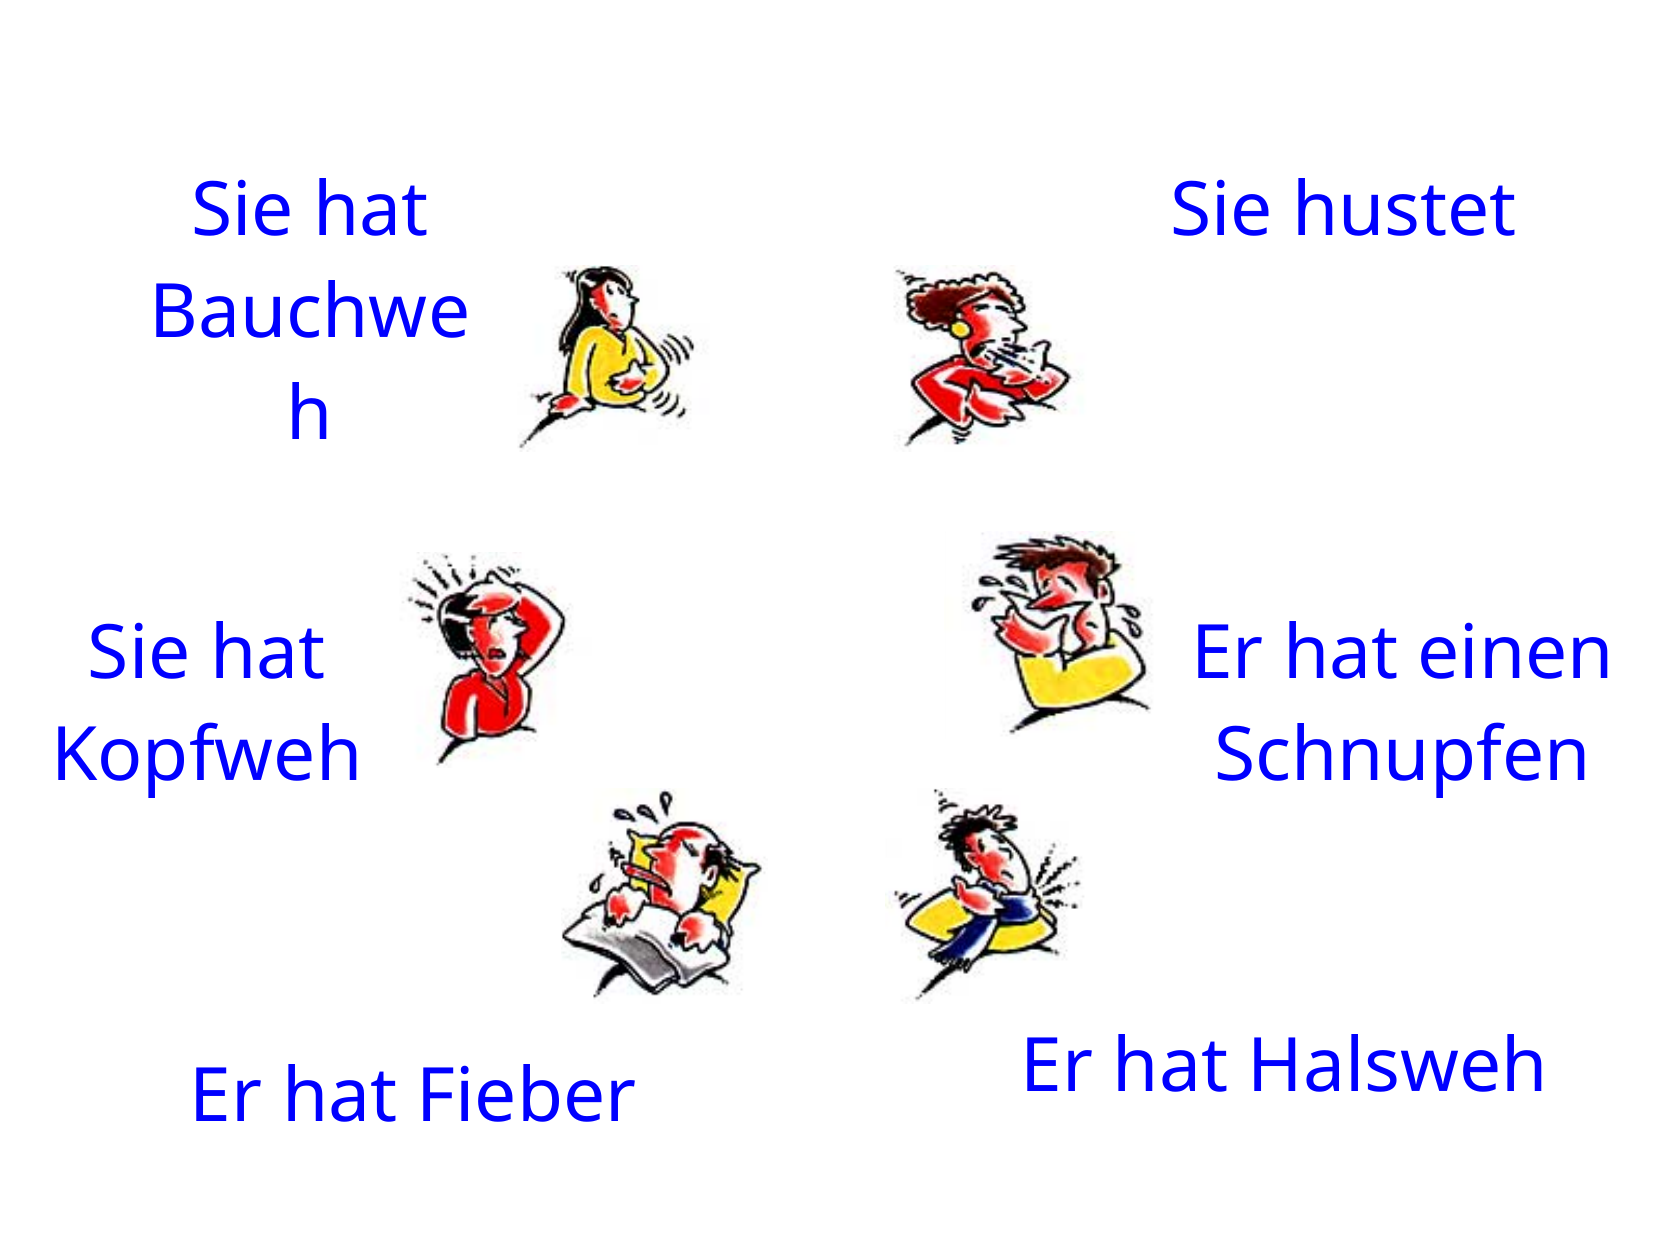

Sie hat Bauchweh
Sie hustet
Sie hat Kopfweh
Er hat einen Schnupfen
Er hat Halsweh
Er hat Fieber